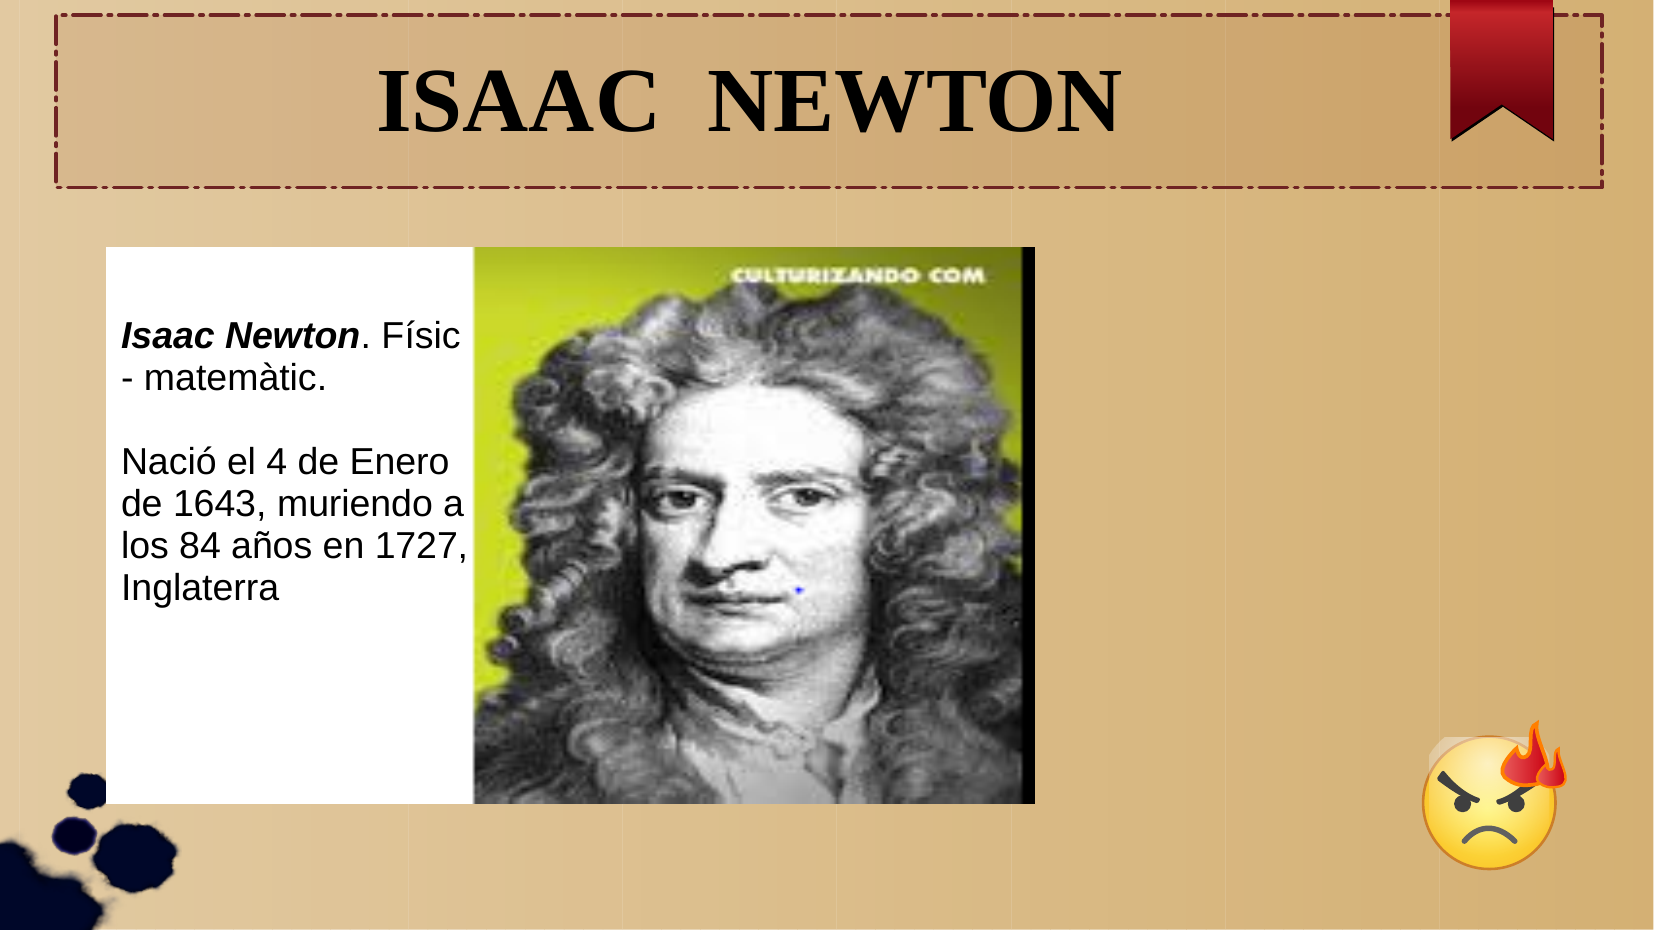

# ISAAC NEWTON
Isaac Newton. Físic - matemàtic.
Nació el 4 de Enero de 1643, muriendo a los 84 años en 1727, Inglaterra